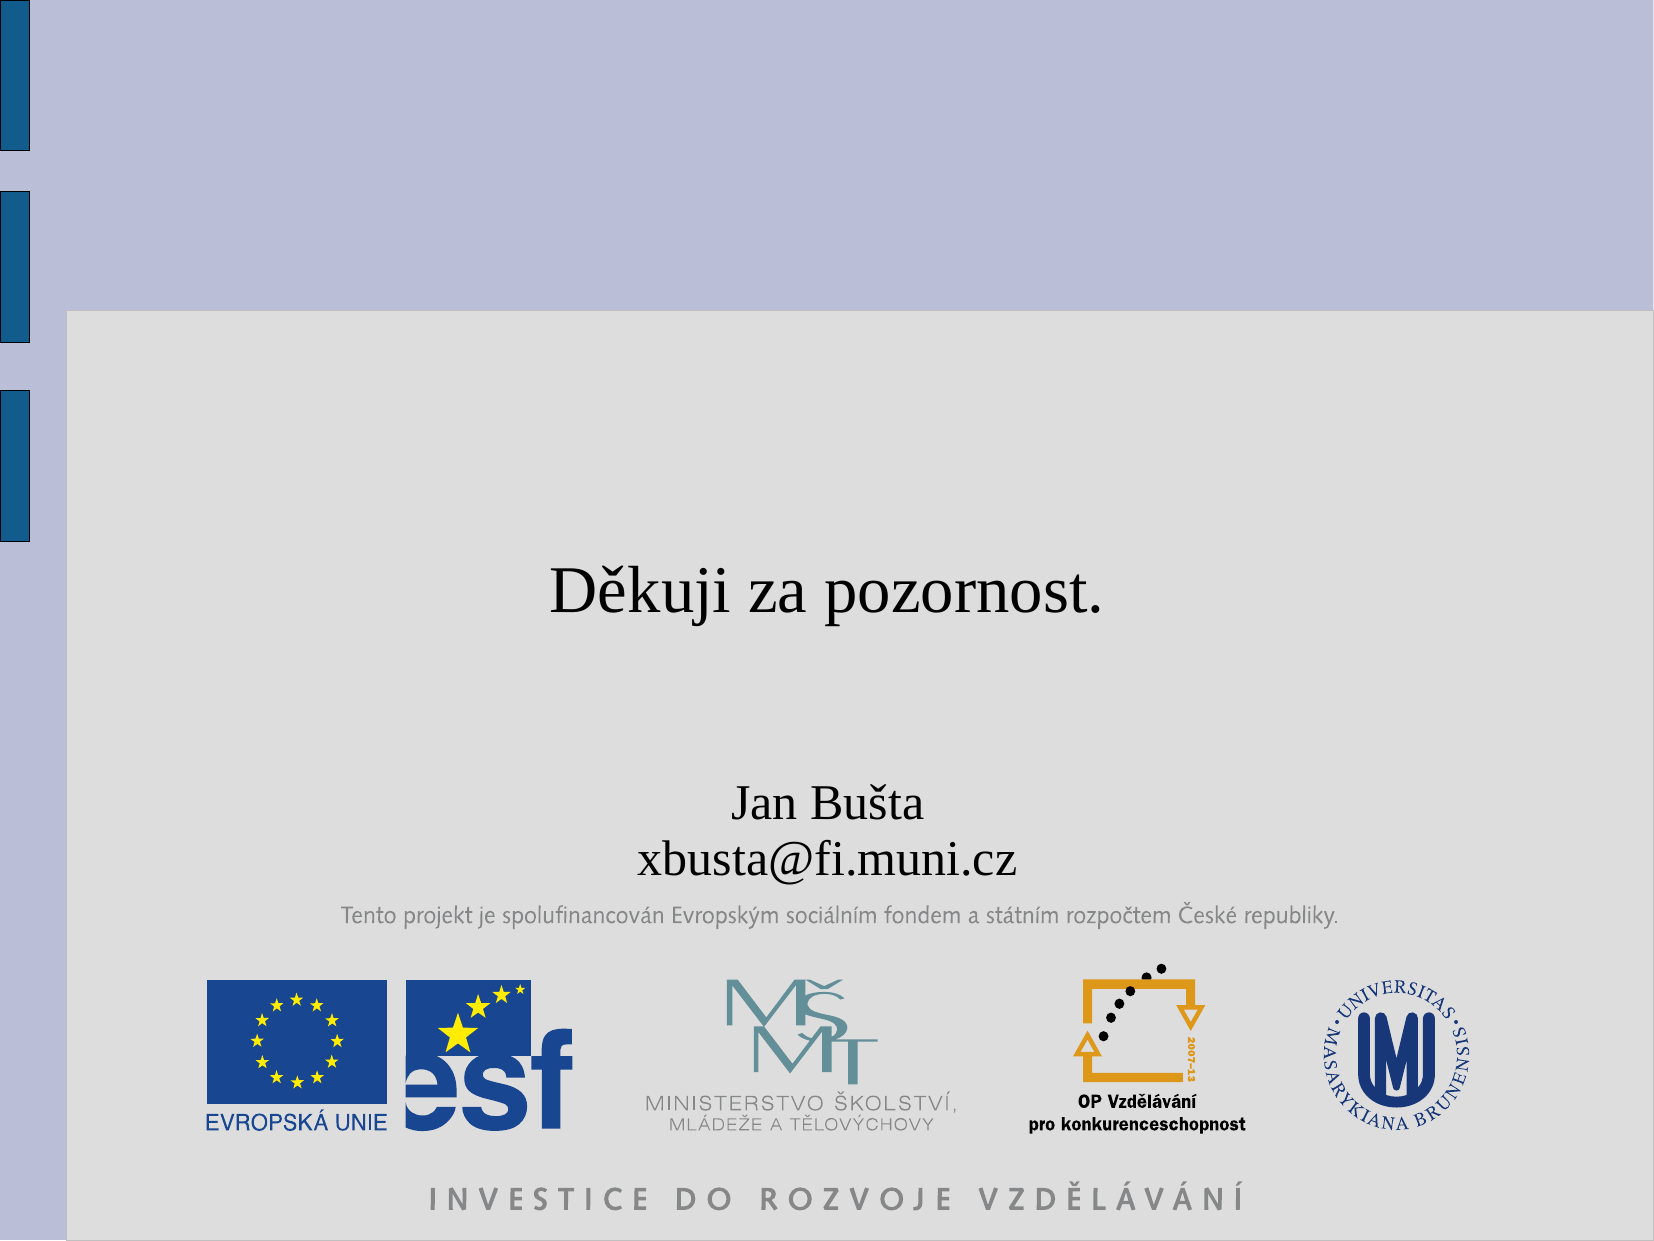

# Děkuji za pozornost.
Jan Bušta
xbusta@fi.muni.cz